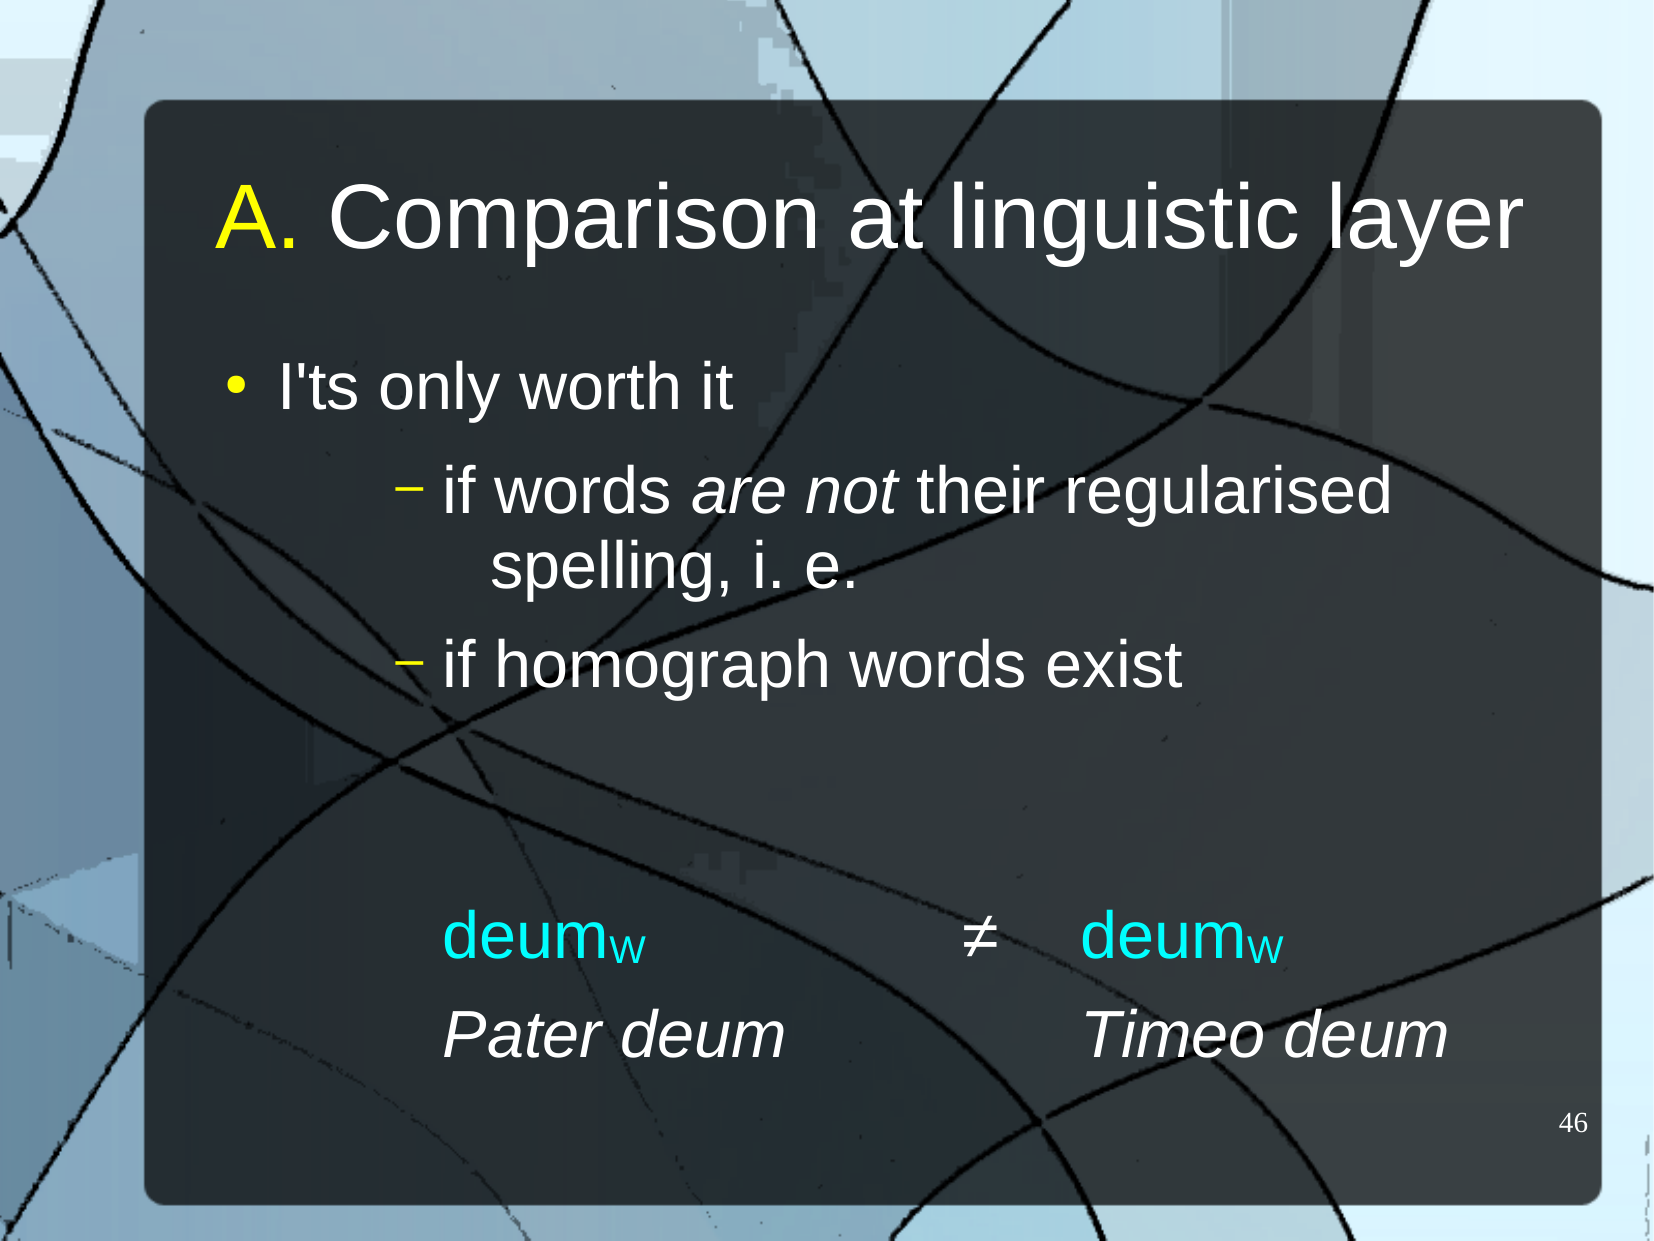

# A. Comparison at linguistic layer
I'ts only worth it
if words are not their regularised spelling, i. e.
if homograph words exist
deumW			≠	deumW
Pater deum			Timeo deum
46